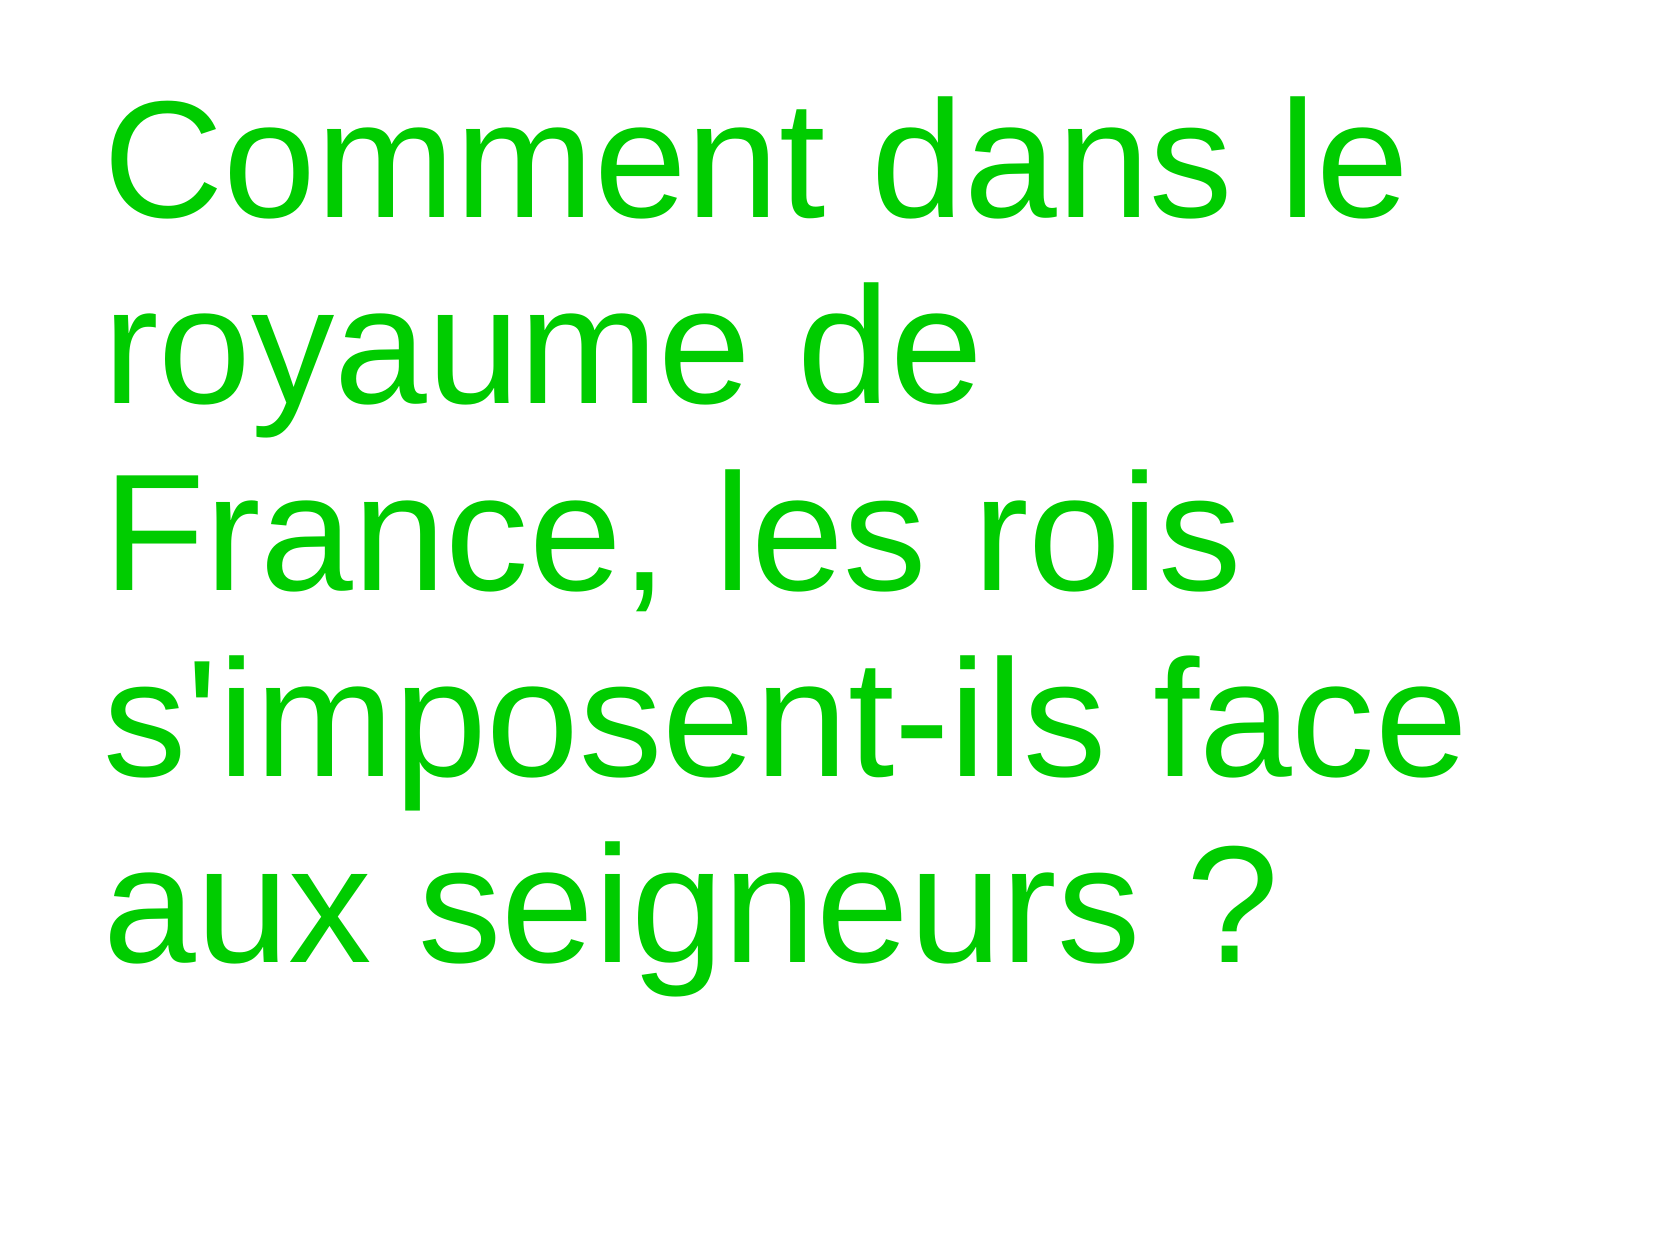

Comment dans le royaume de France, les rois s'imposent-ils face aux seigneurs ?